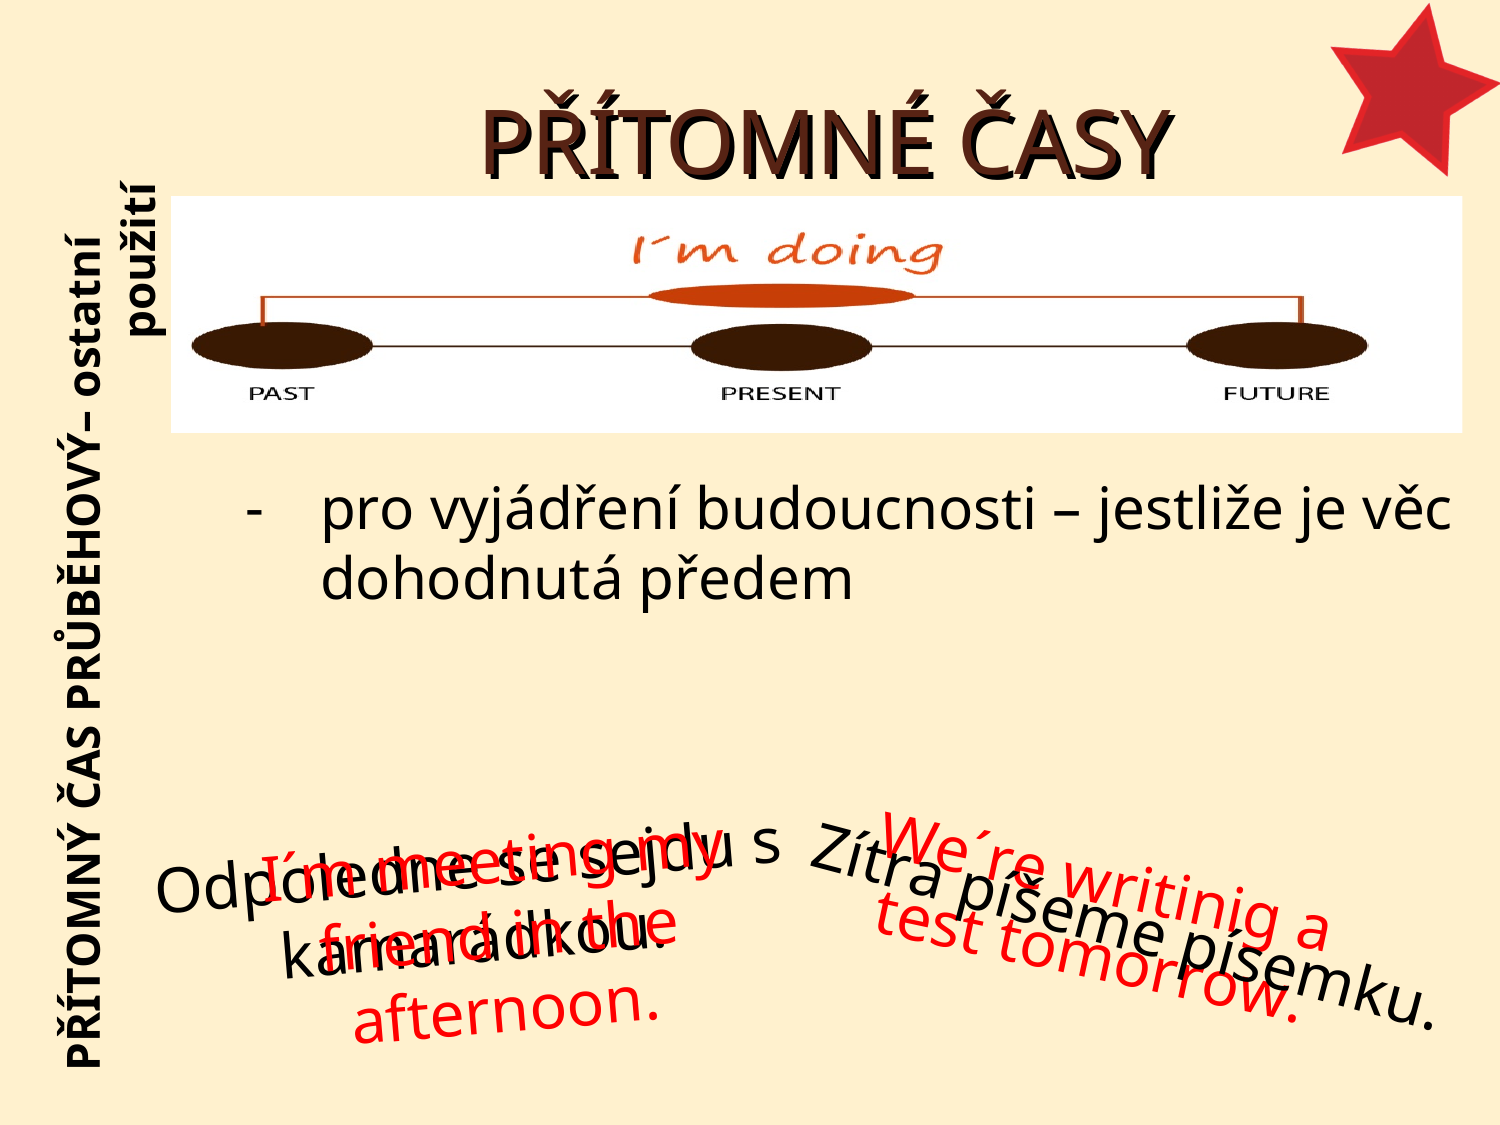

# PŘÍTOMNÉ ČASY
PŘÍTOMNÝ ČAS PRŮBĚHOVÝ– ostatní
				 použití
pro vyjádření budoucnosti – jestliže je věc dohodnutá předem
I´m meeting my friend in the afternoon.
Odpoledne se sejdu s kamarádkou.
We´re writinig a test tomorrow.
Zítra píšeme písemku.